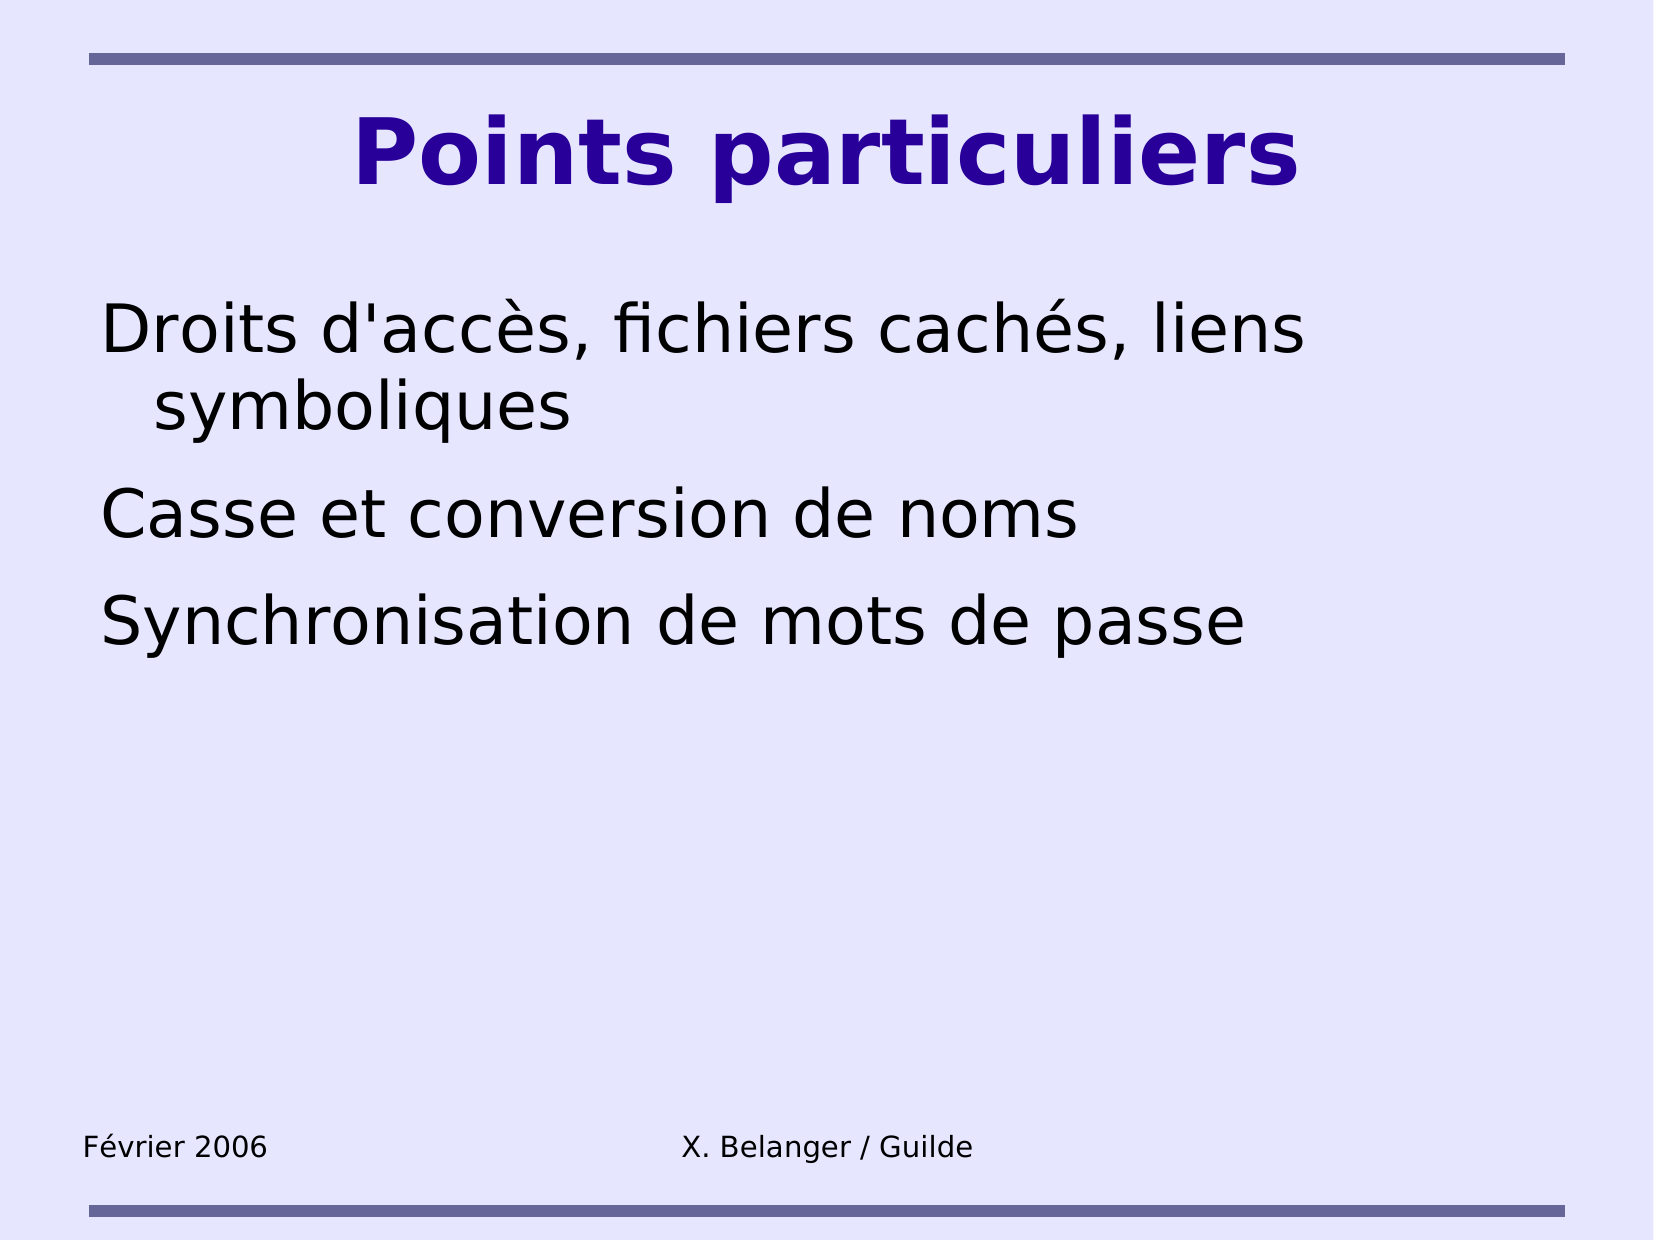

# Points particuliers
Droits d'accès, fichiers cachés, liens symboliques
Casse et conversion de noms
Synchronisation de mots de passe